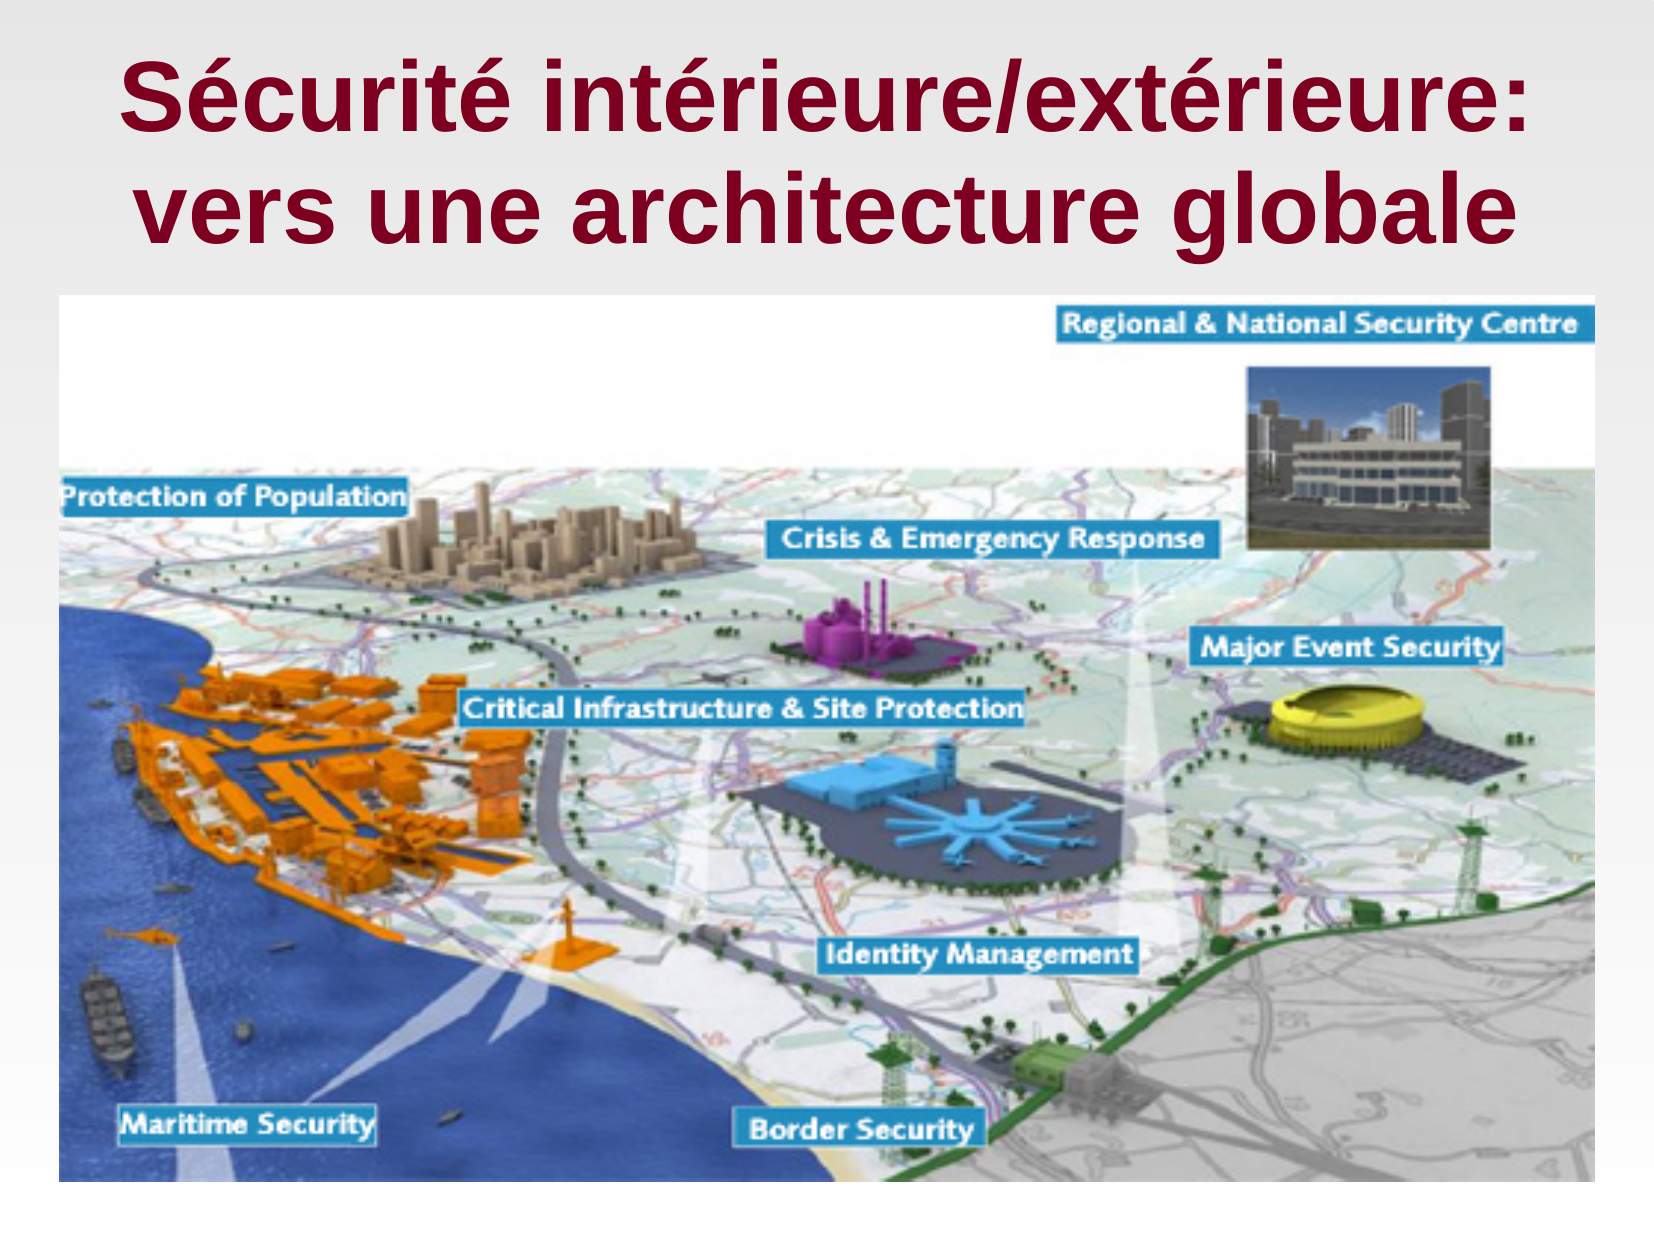

# Sécurité intérieure/extérieure: vers une architecture globale